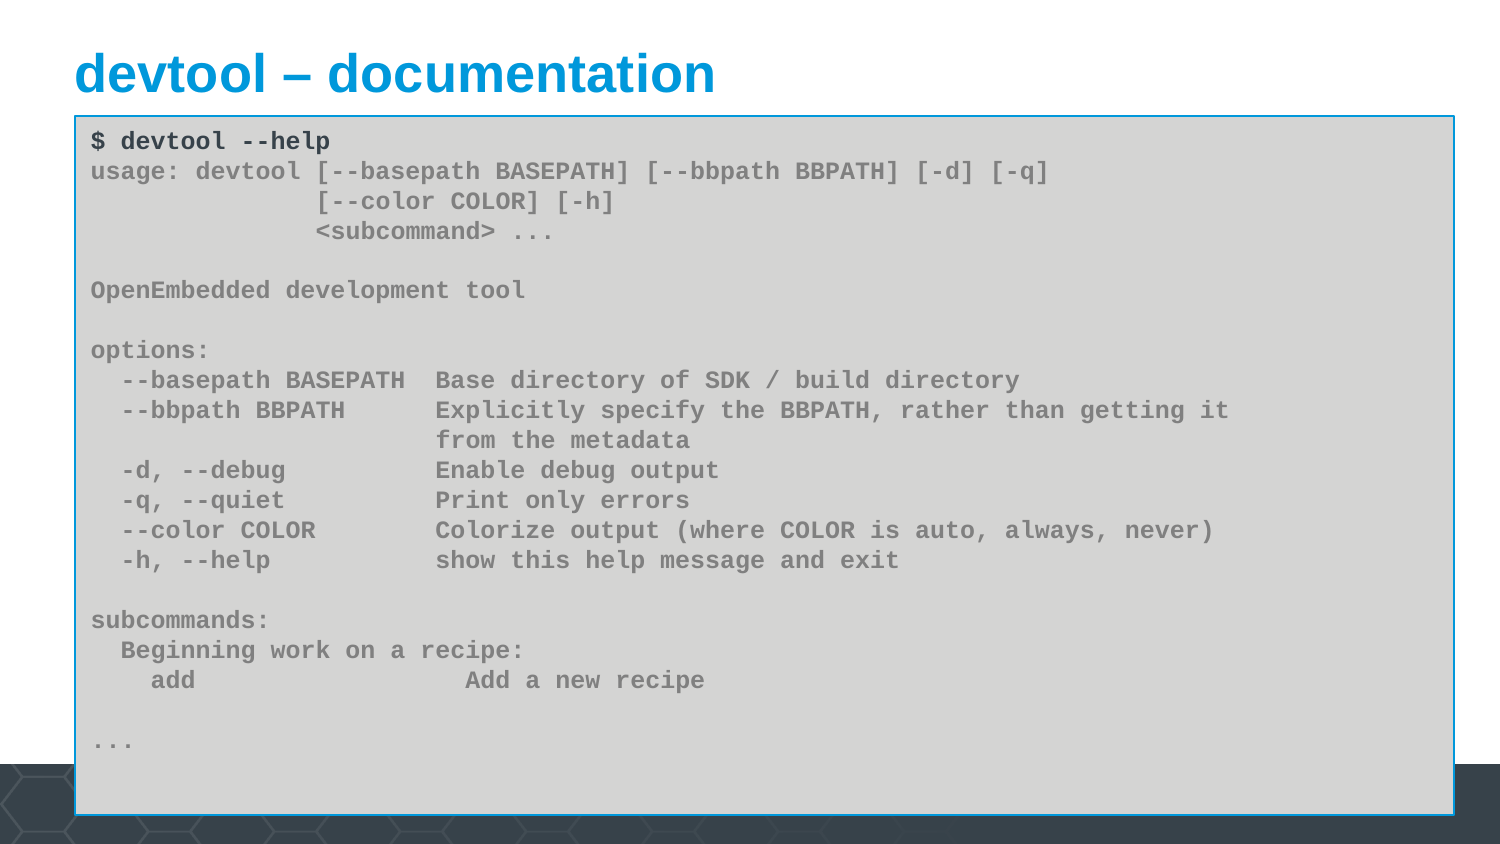

devtool – documentation
$ devtool --help
usage: devtool [--basepath BASEPATH] [--bbpath BBPATH] [-d] [-q]
 [--color COLOR] [-h]
 <subcommand> ...
OpenEmbedded development tool
options:
 --basepath BASEPATH Base directory of SDK / build directory
 --bbpath BBPATH Explicitly specify the BBPATH, rather than getting it
 from the metadata
 -d, --debug Enable debug output
 -q, --quiet Print only errors
 --color COLOR Colorize output (where COLOR is auto, always, never)
 -h, --help show this help message and exit
subcommands:
 Beginning work on a recipe:
 add Add a new recipe
...